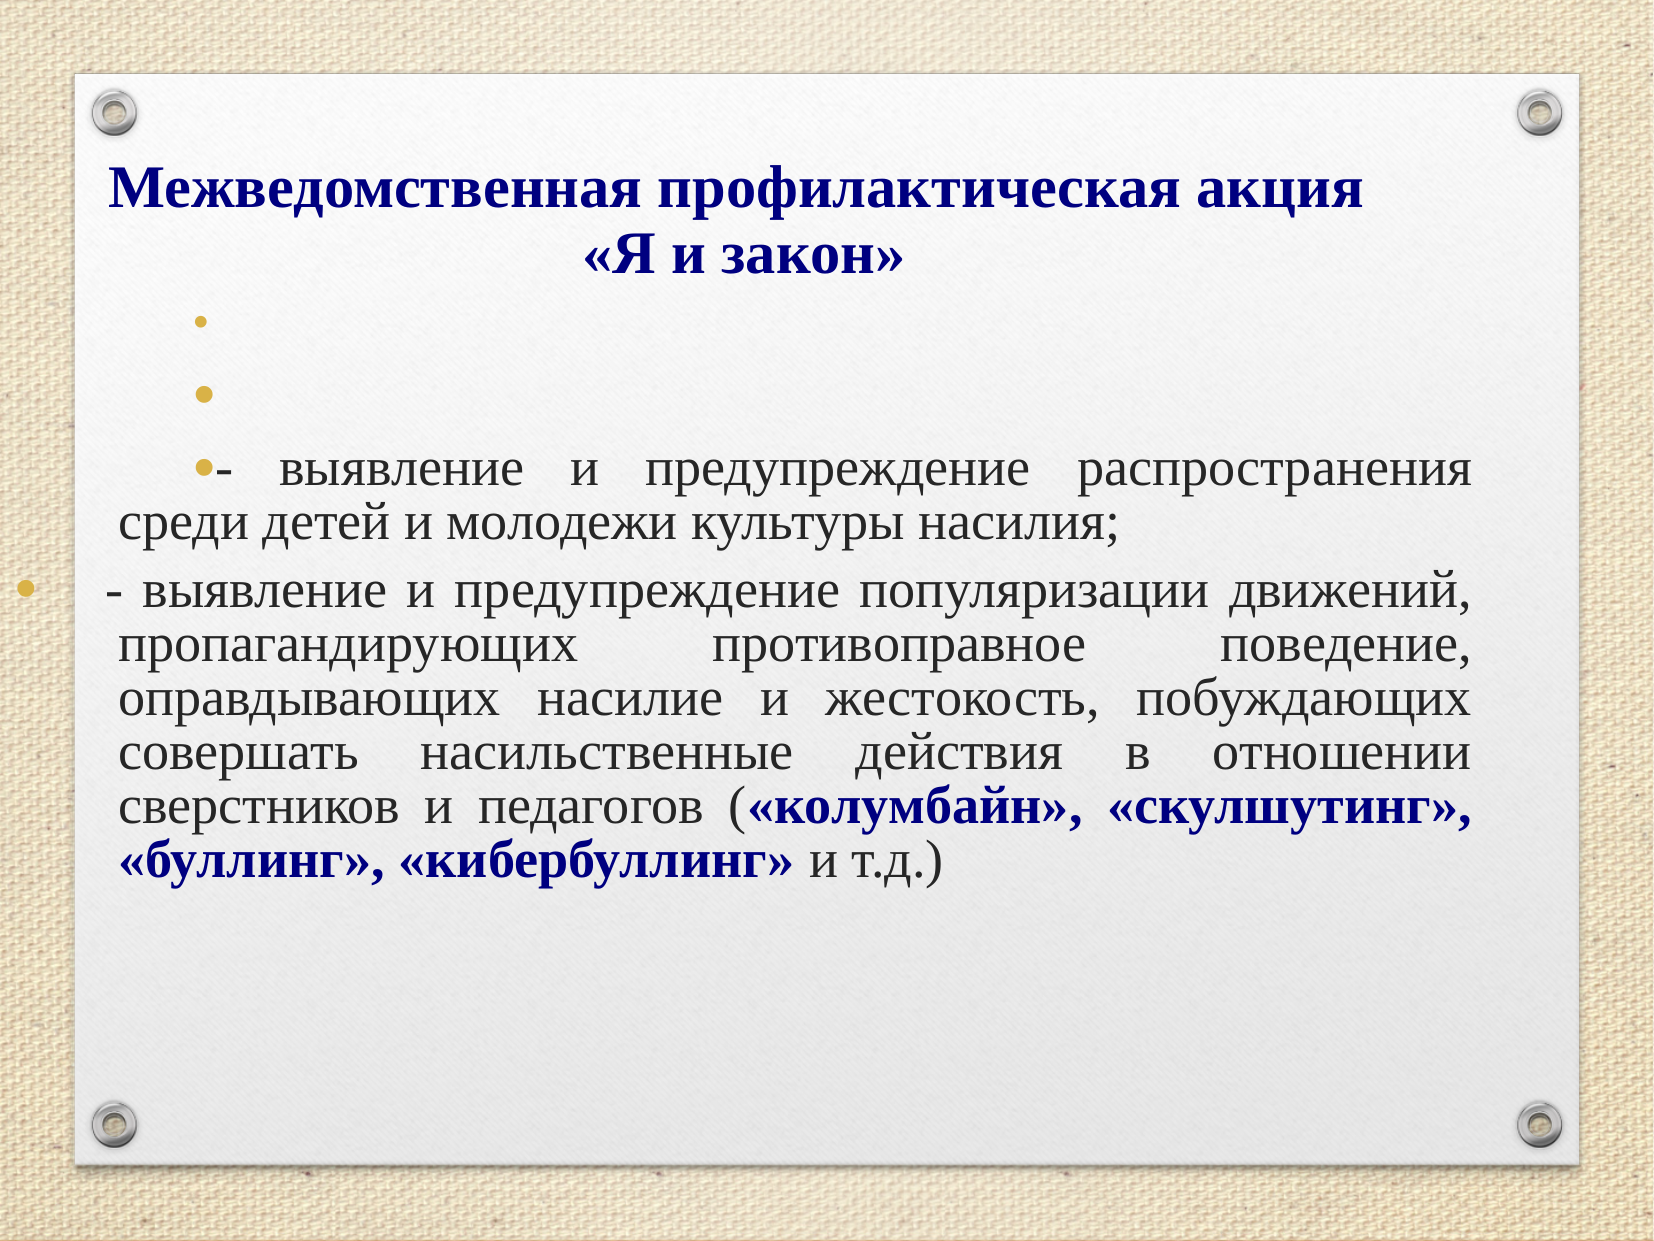

# Межведомственная профилактическая акция «Я и закон»
- выявление и предупреждение распространения среди детей и молодежи культуры насилия;
 - выявление и предупреждение популяризации движений, пропагандирующих противоправное поведение, оправдывающих насилие и жестокость, побуждающих совершать насильственные действия в отношении сверстников и педагогов («колумбайн», «скулшутинг», «буллинг», «кибербуллинг» и т.д.)